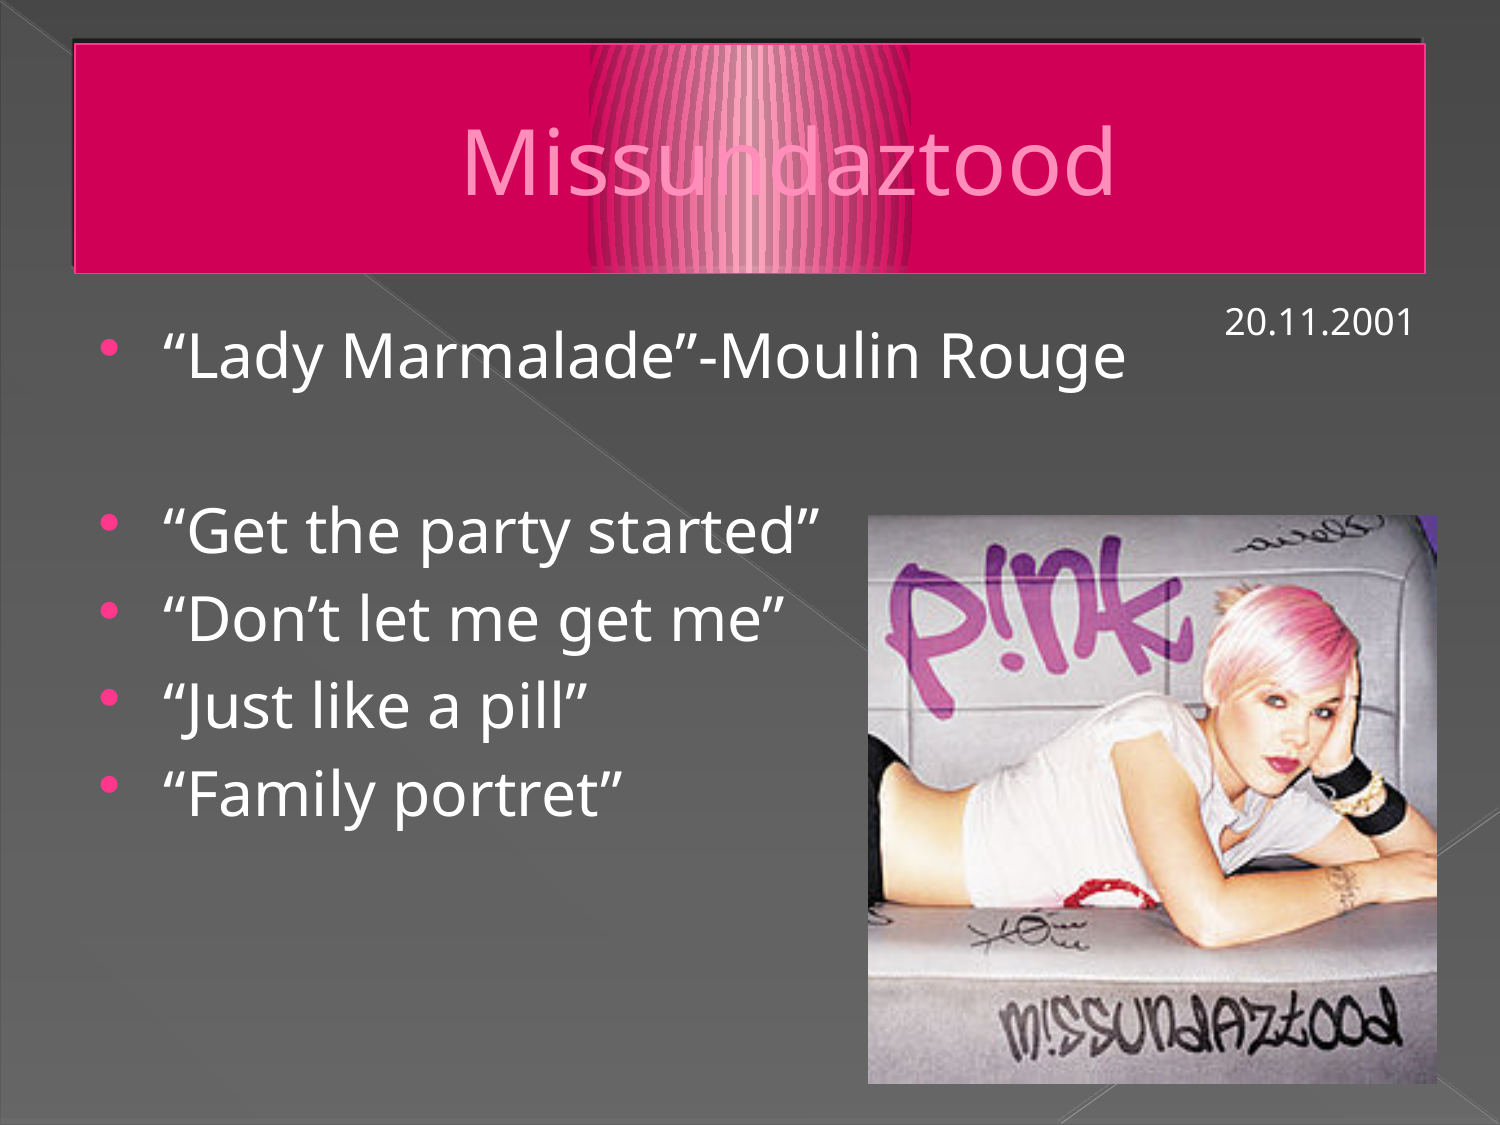

# Missundaztood
20.11.2001
“Lady Marmalade”-Moulin Rouge
“Get the party started”
“Don’t let me get me”
“Just like a pill”
“Family portret”